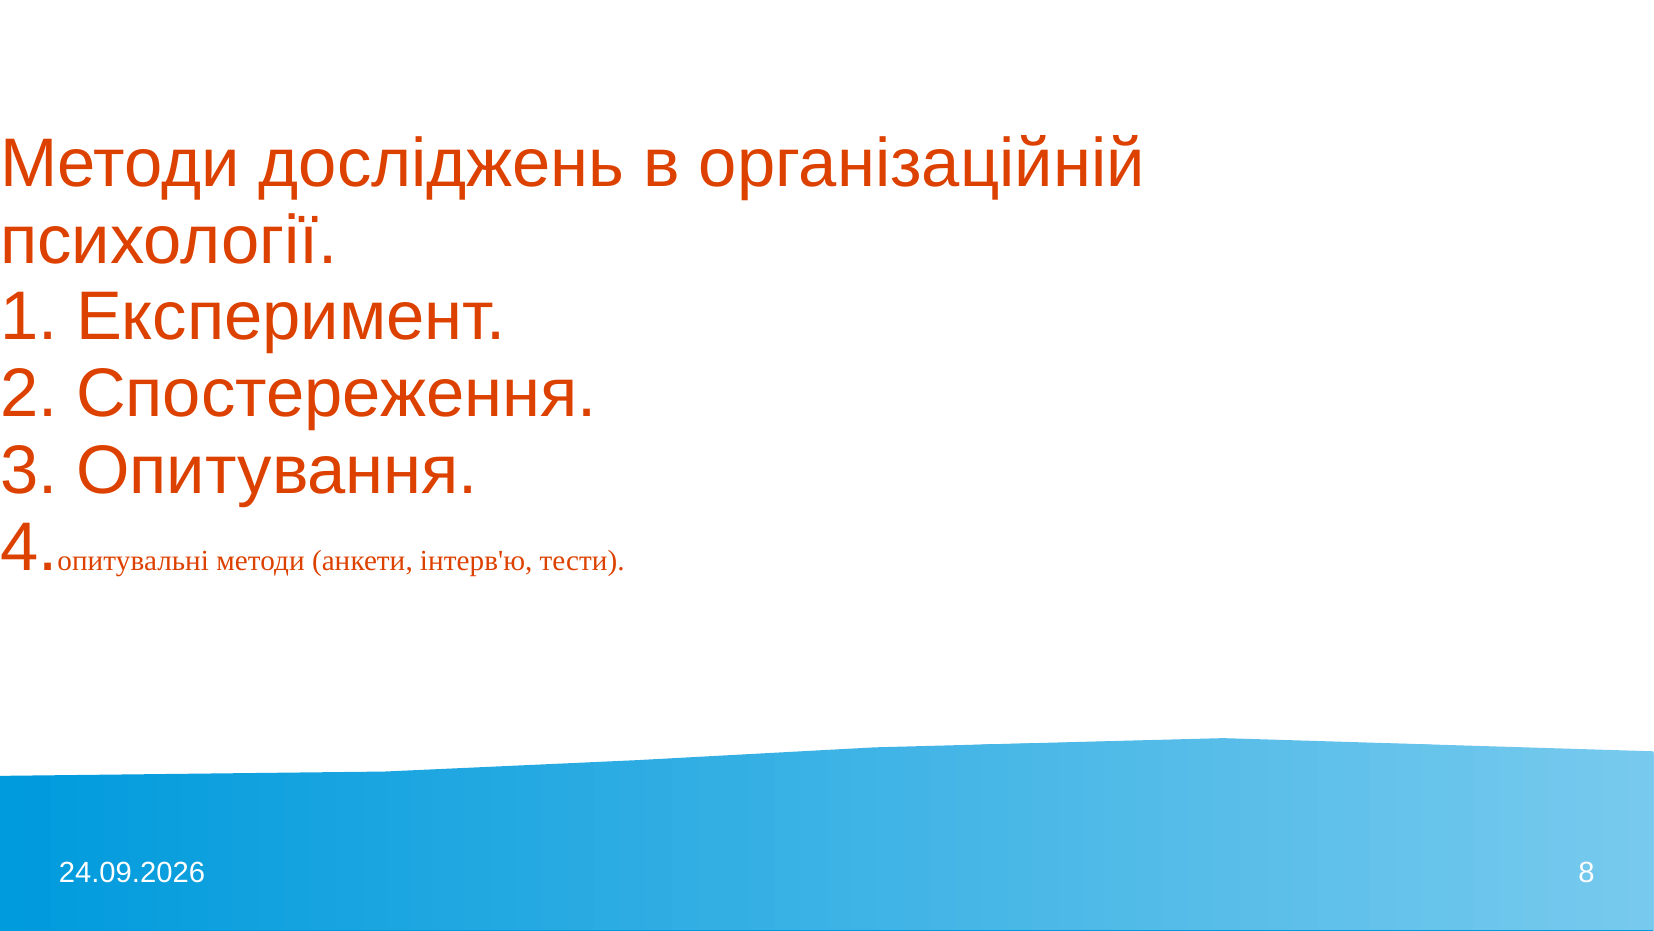

# Методи досліджень в організаційній психології. 1. Експеримент. 2. Спостереження. 3. Опитування. 4.опитувальні методи (анкети, інтерв'ю, тести).